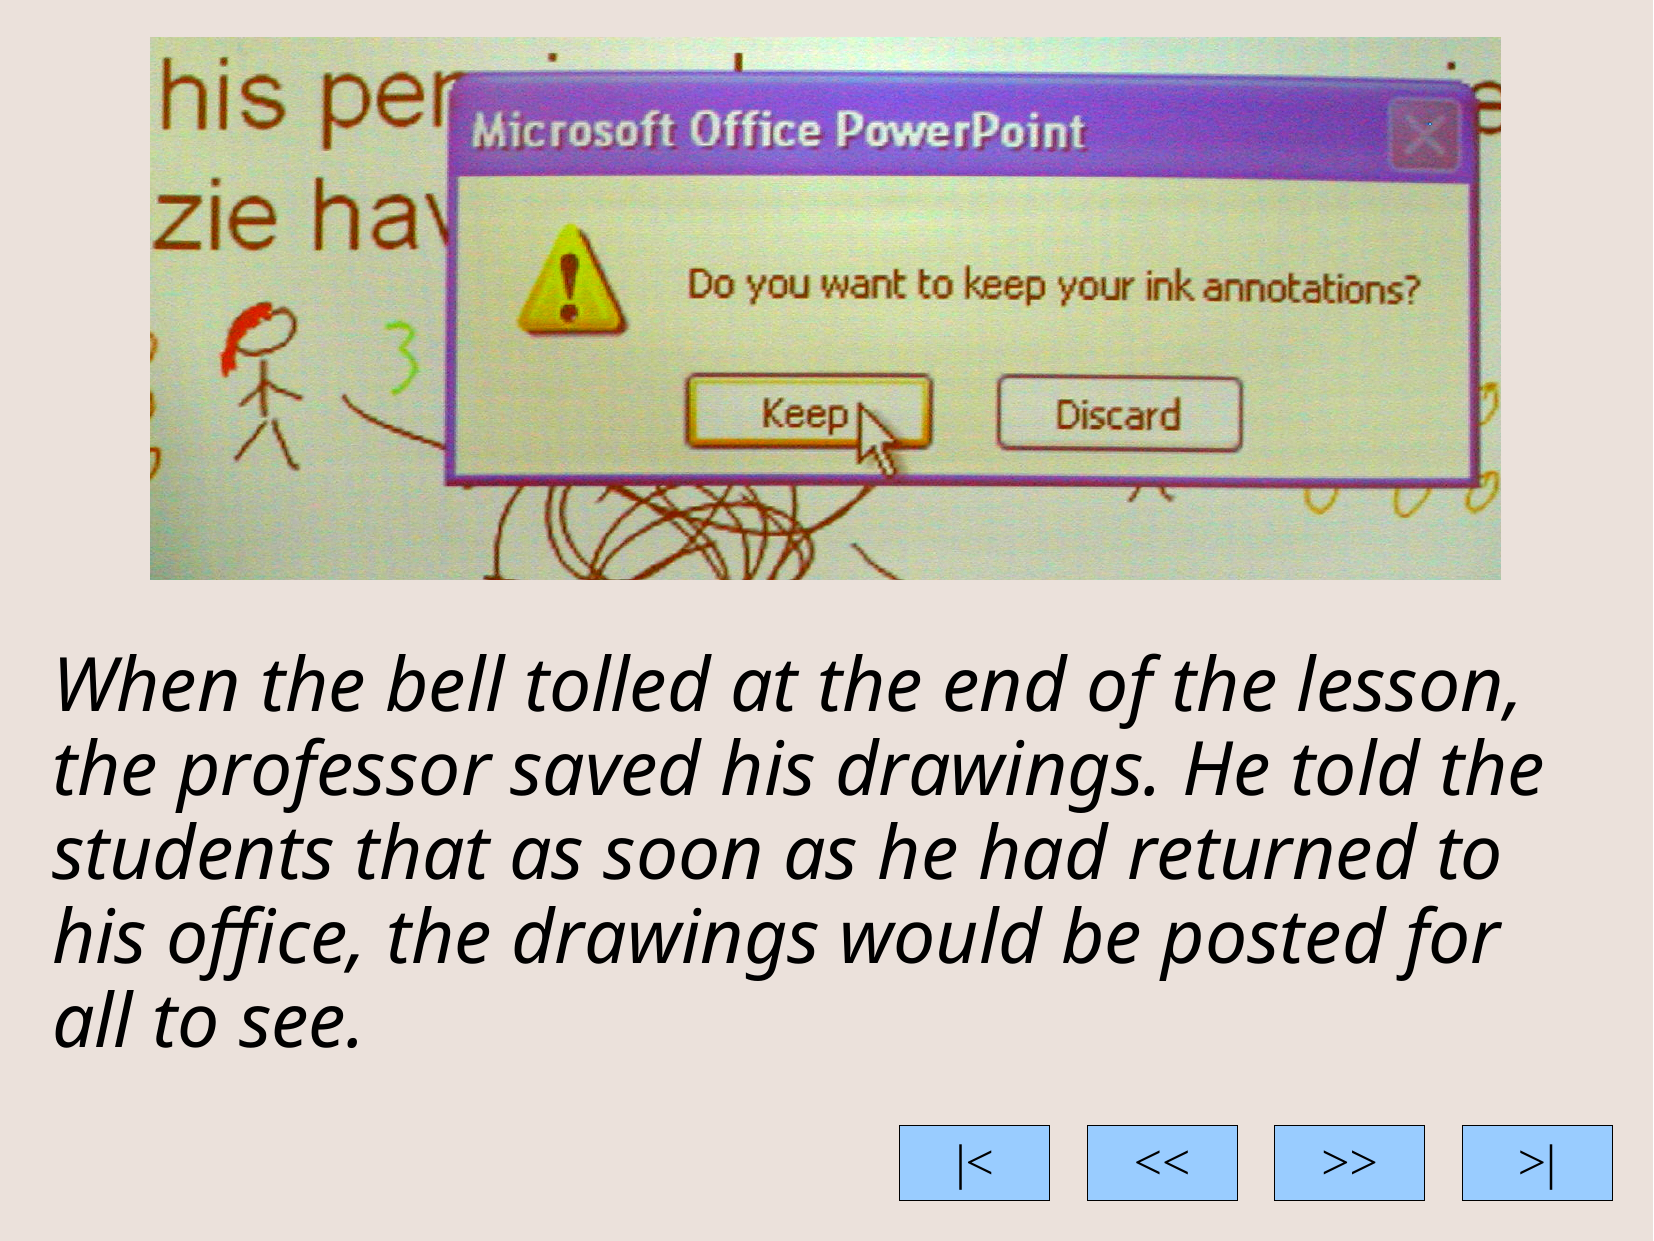

When the bell tolled at the end of the lesson, the professor saved his drawings. He told the students that as soon as he had returned to his office, the drawings would be posted for all to see.